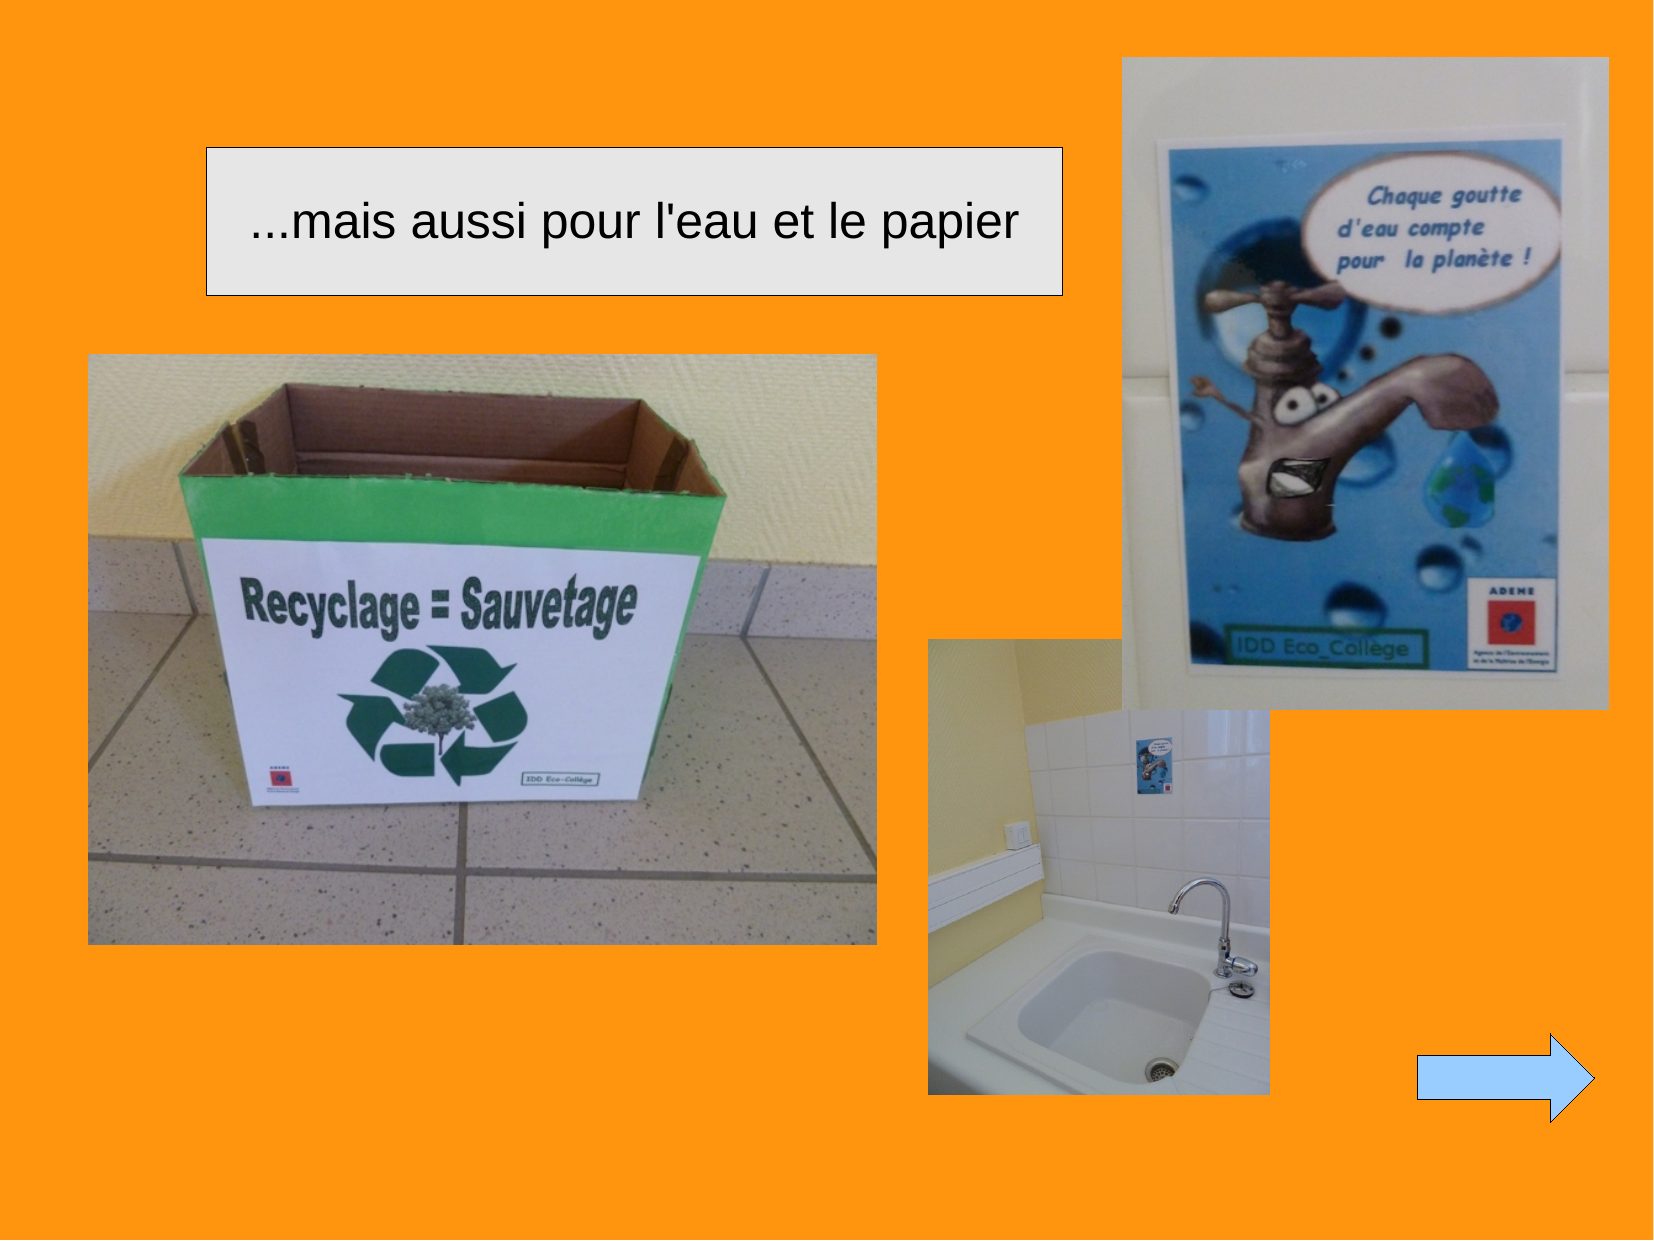

#
...mais aussi pour l'eau et le papier